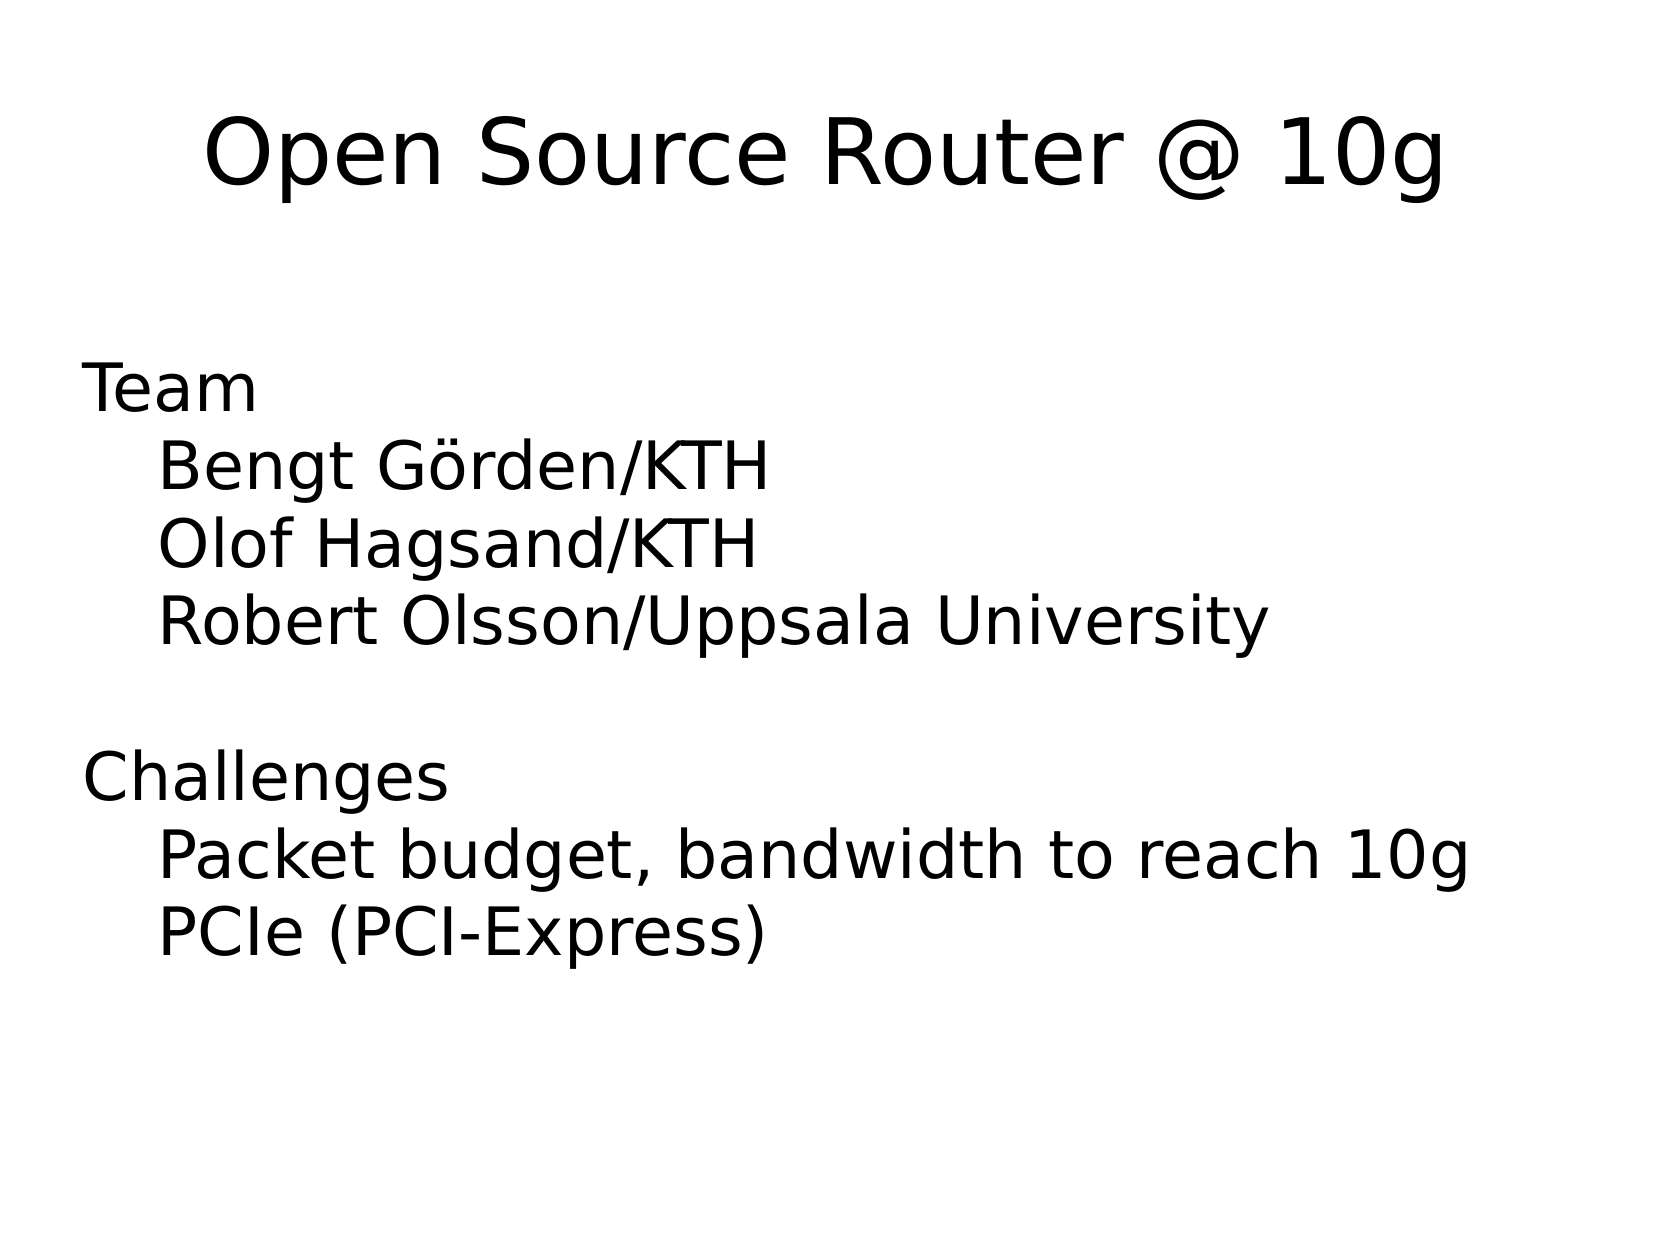

# Open Source Router @ 10g
Team
	Bengt Görden/KTH
	Olof Hagsand/KTH
	Robert Olsson/Uppsala University
Challenges
	Packet budget, bandwidth to reach 10g
	PCIe (PCI-Express)